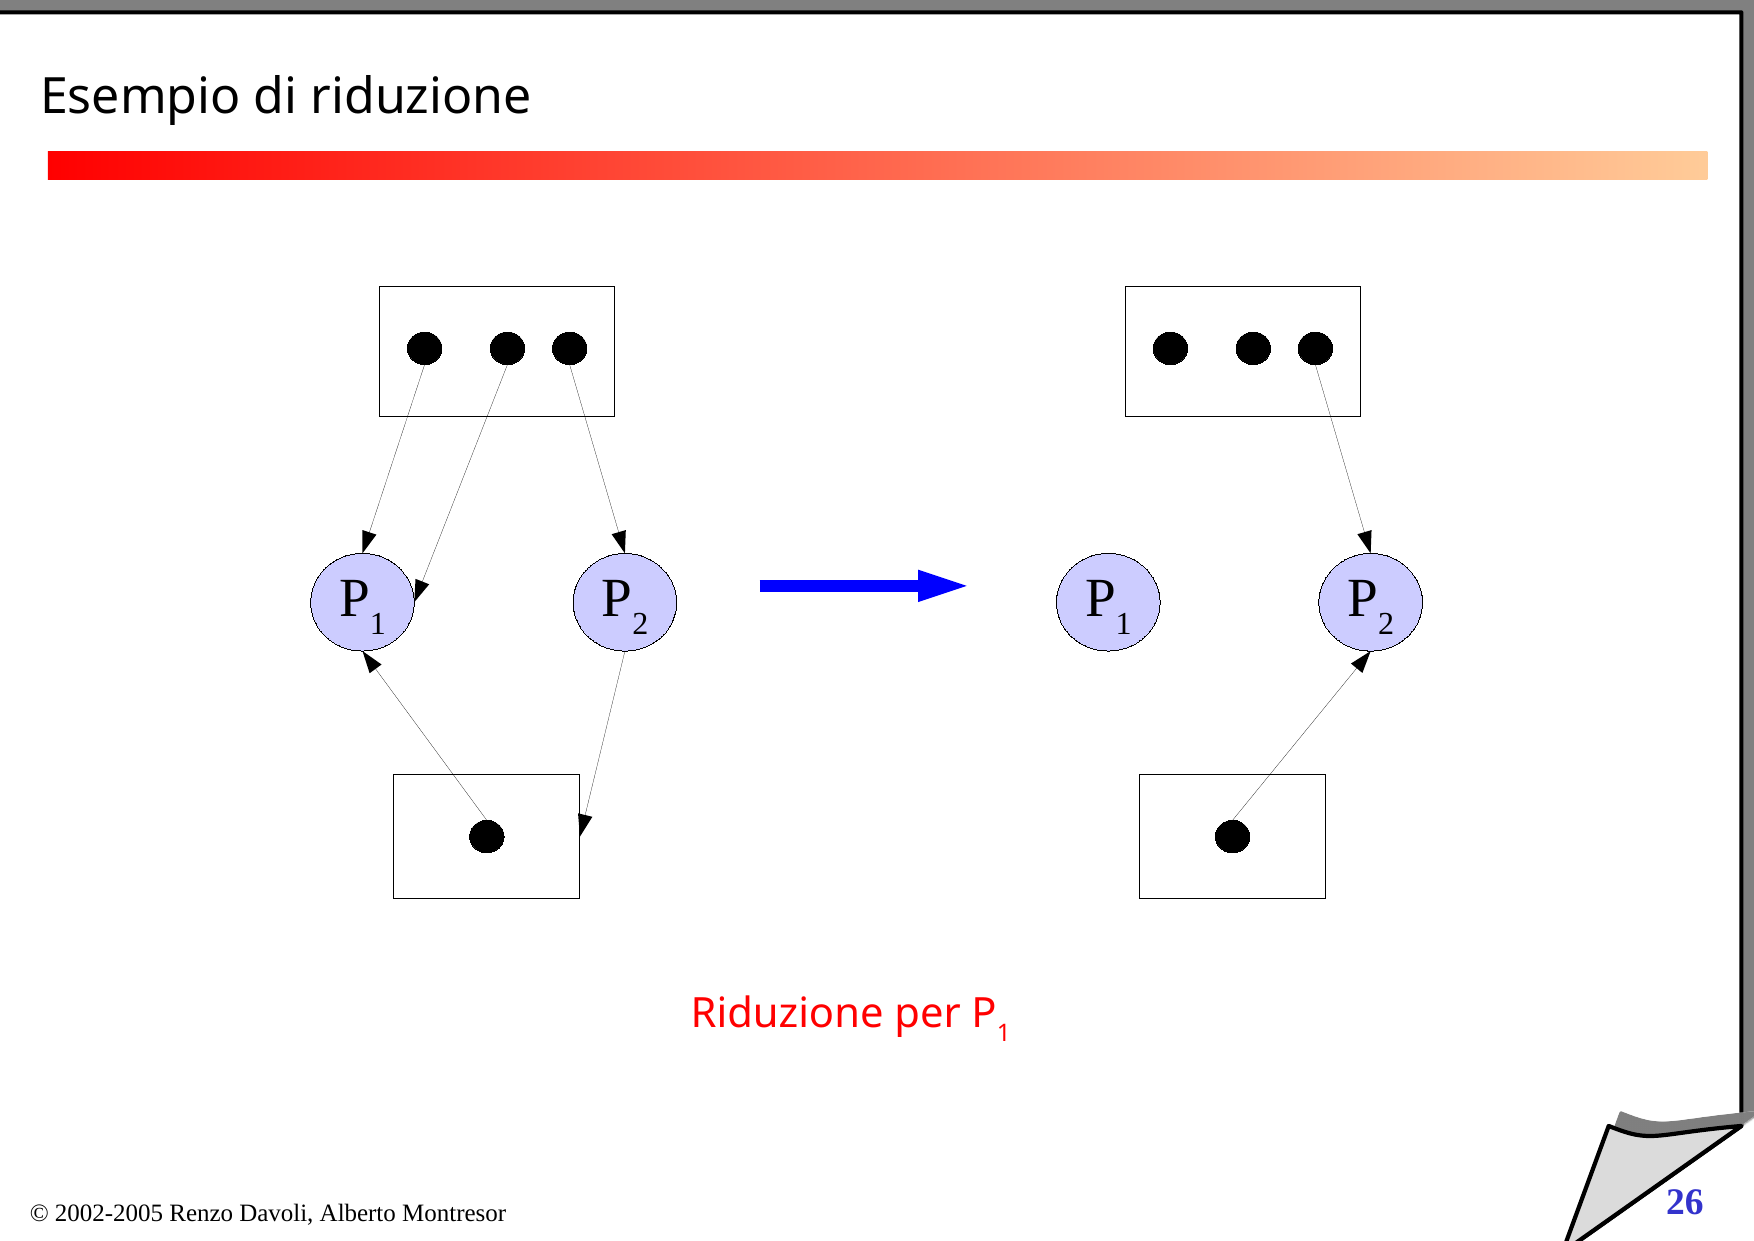

# Esempio di riduzione
P1
P1
P2
P2
Riduzione per P1